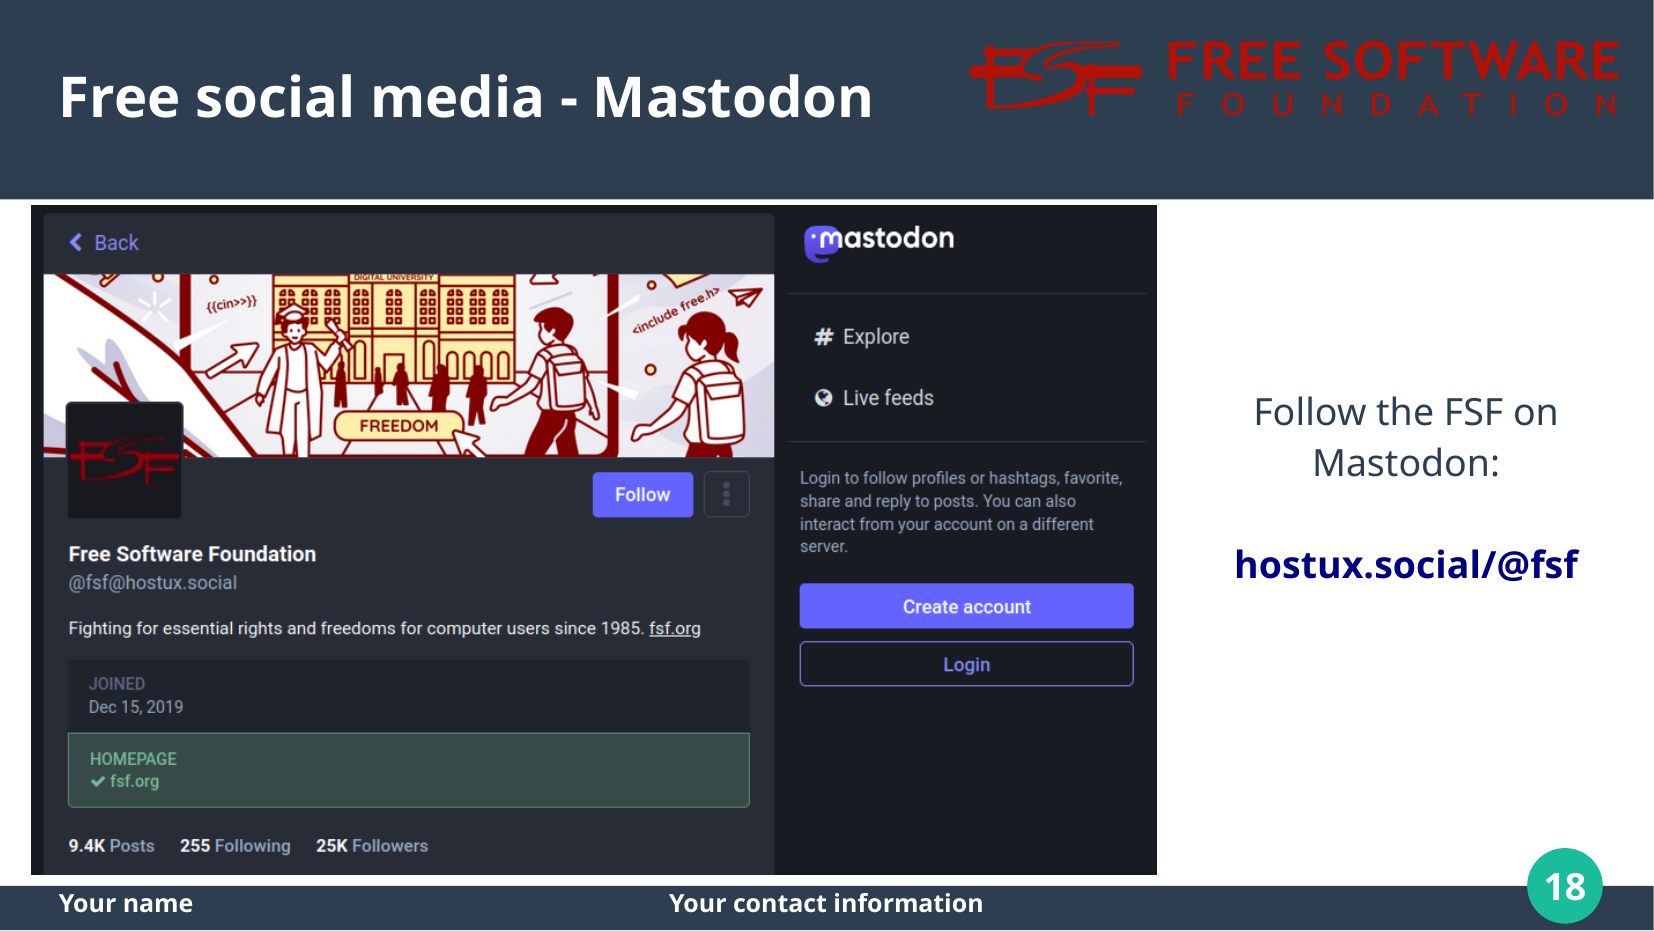

# Free social media - Mastodon
Follow the FSF on Mastodon:
hostux.social/@fsf
Your name
Your contact information